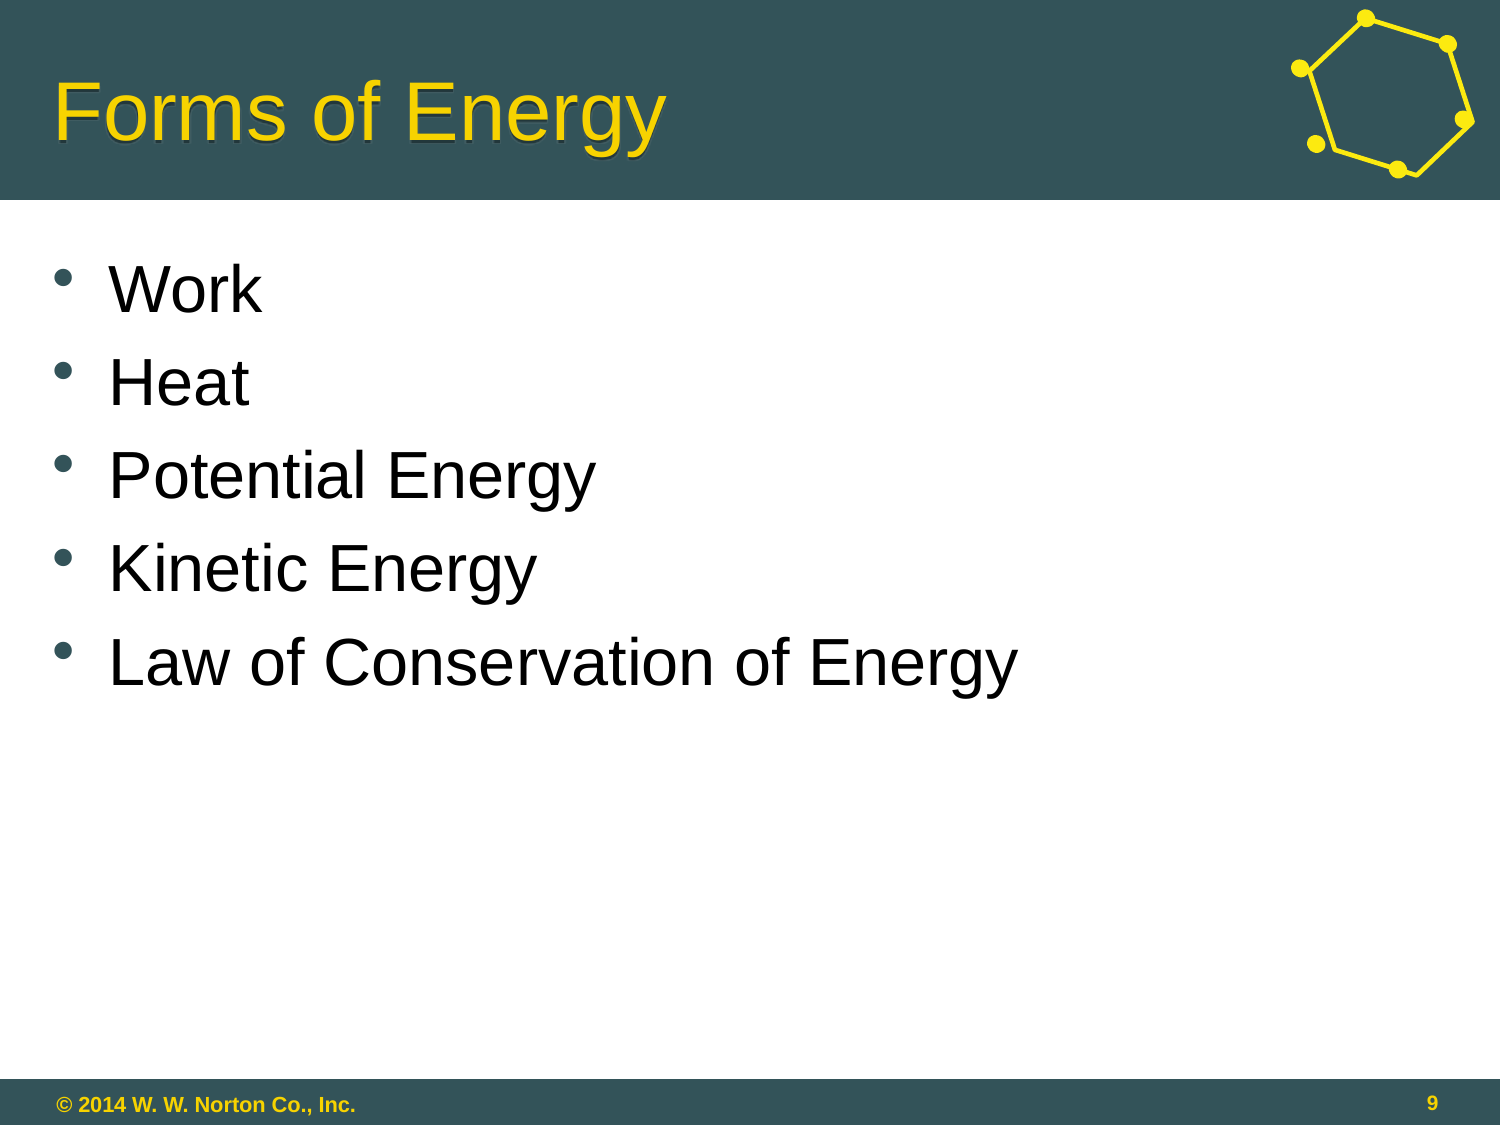

# Forms of Energy
Work
Heat
Potential Energy
Kinetic Energy
Law of Conservation of Energy